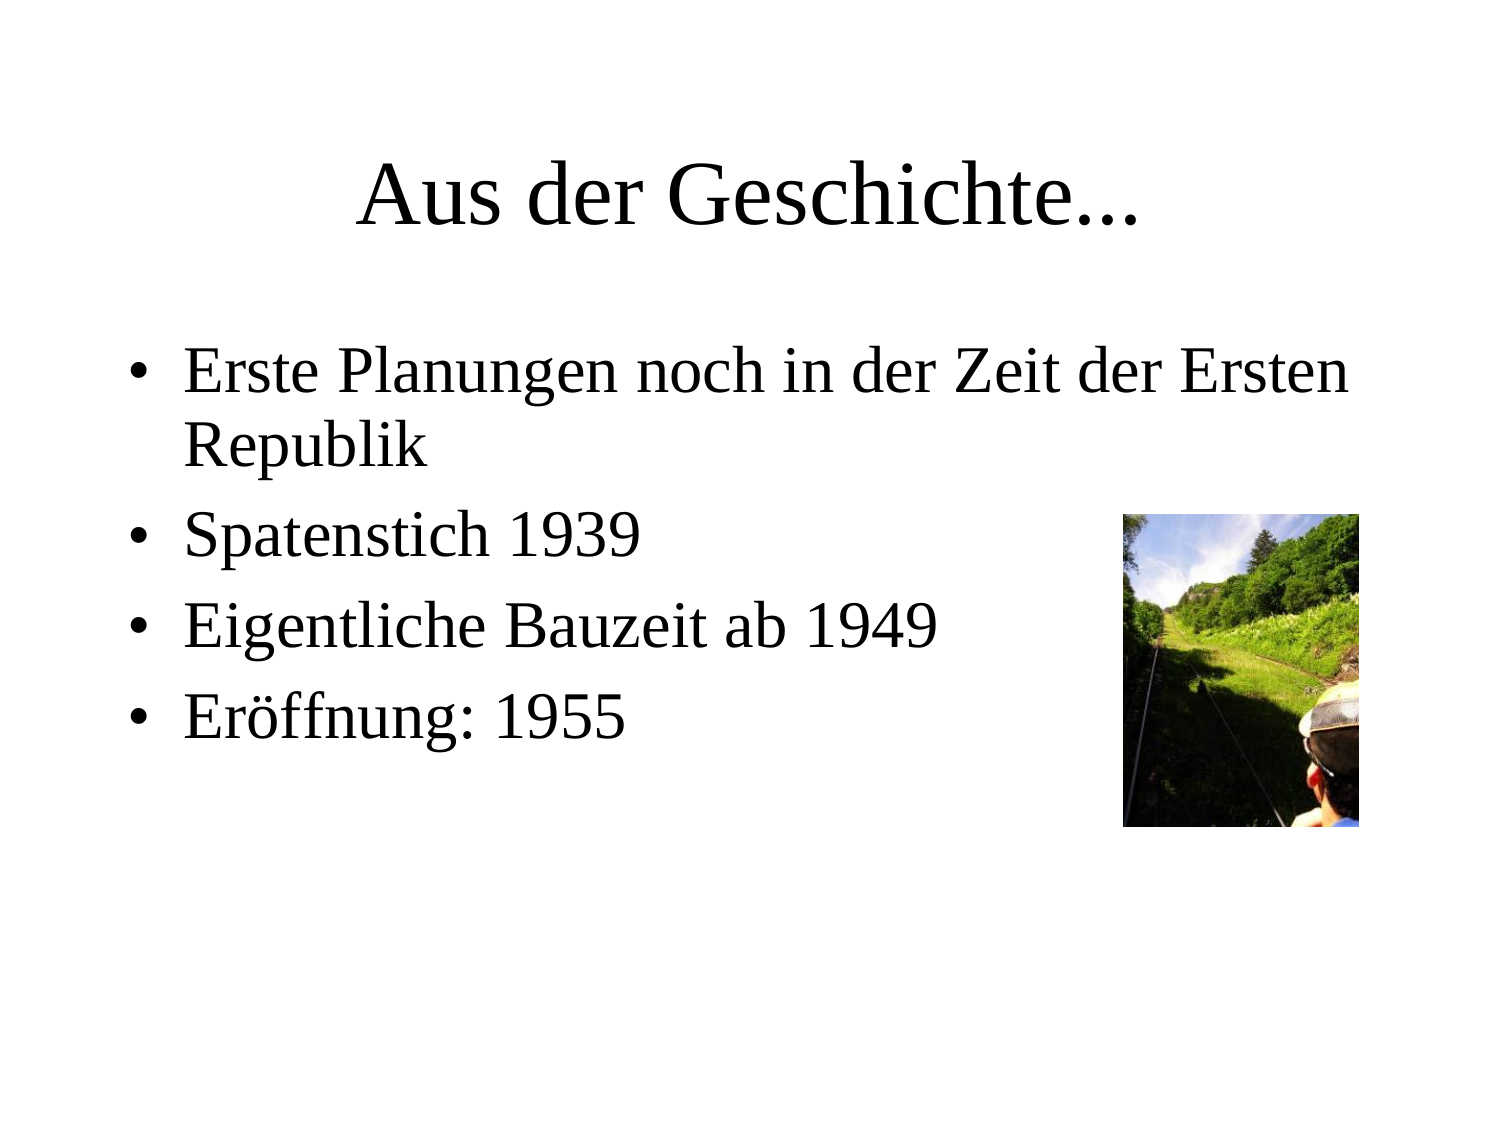

# Aus der Geschichte...
Erste Planungen noch in der Zeit der Ersten Republik
Spatenstich 1939
Eigentliche Bauzeit ab 1949
Eröffnung: 1955